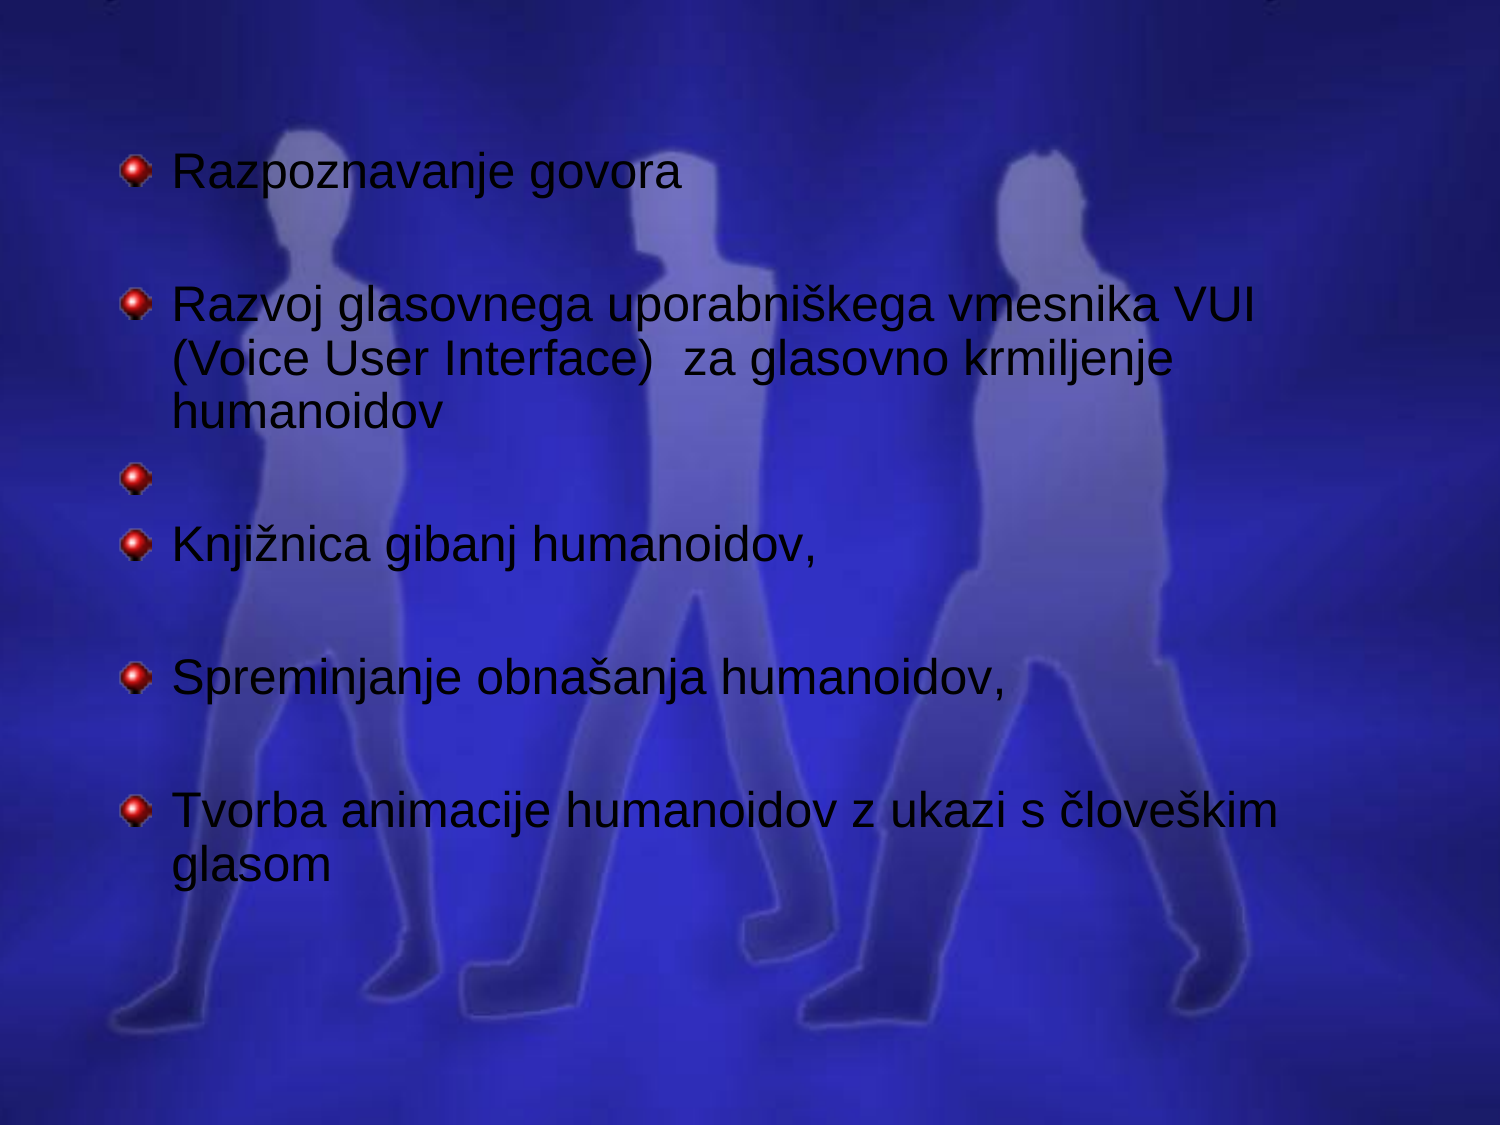

# Razpoznavanje govora
Razvoj glasovnega uporabniškega vmesnika VUI (Voice User Interface) za glasovno krmiljenje humanoidov
Knjižnica gibanj humanoidov,
Spreminjanje obnašanja humanoidov,
Tvorba animacije humanoidov z ukazi s človeškim glasom